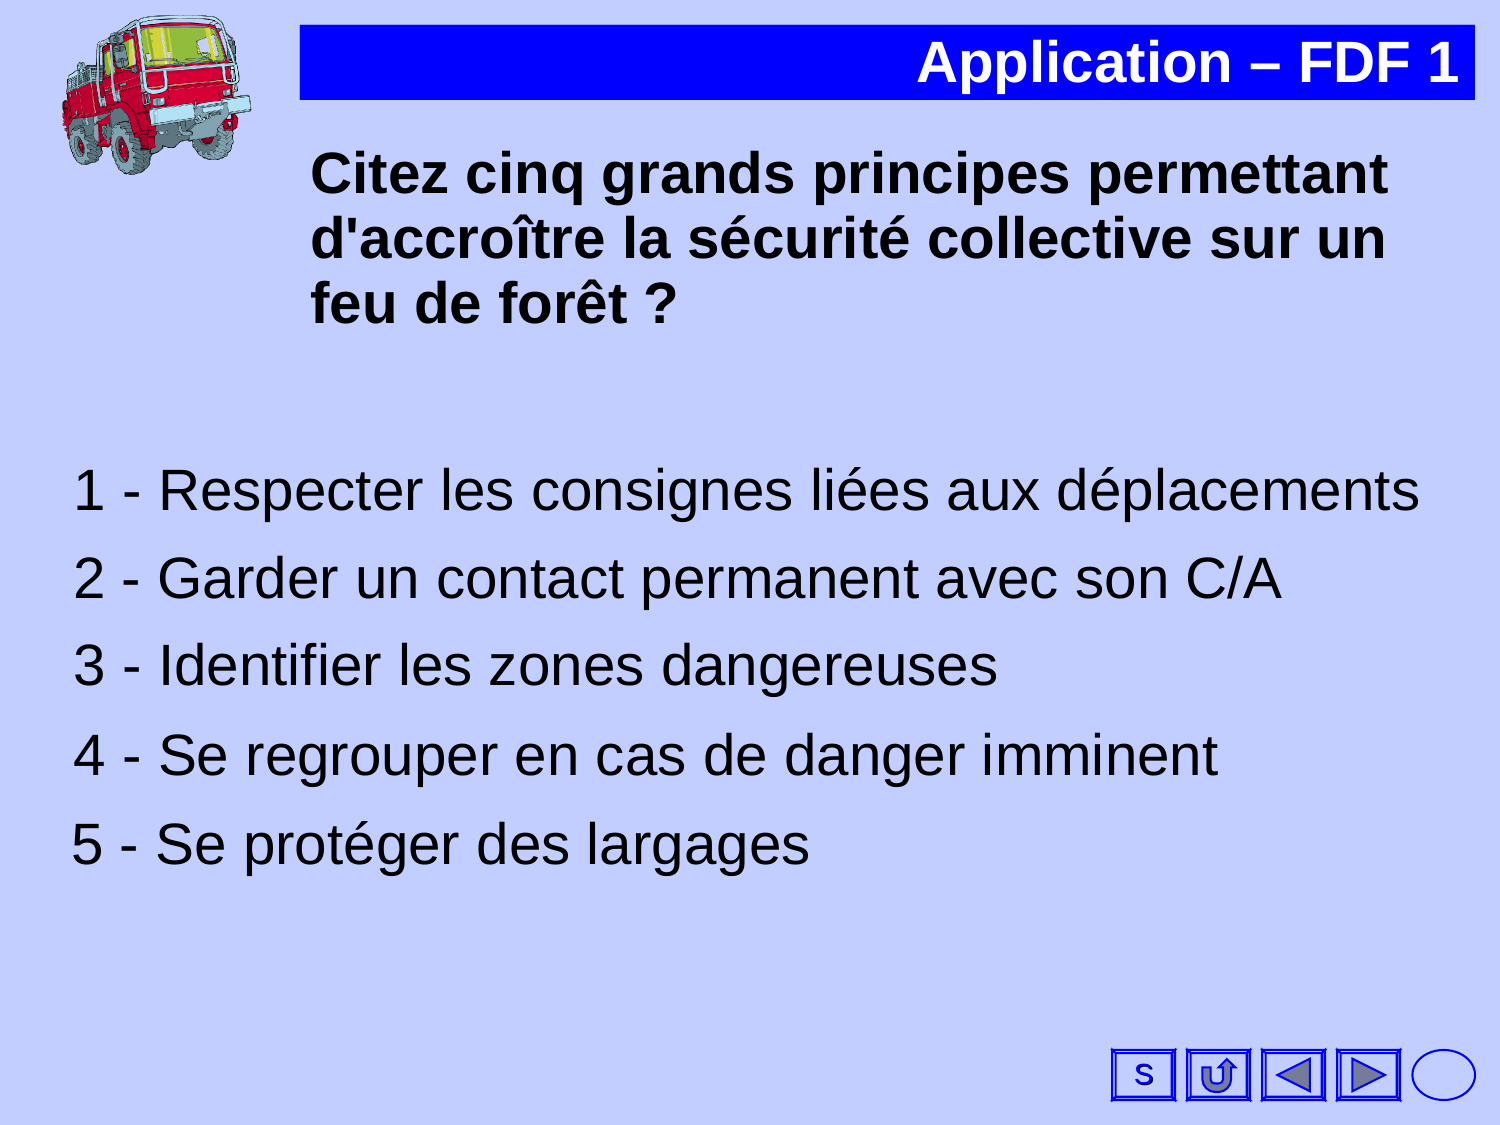

Application – FDF 1
Citez cinq grands principes permettant
d'accroître la sécurité collective sur un
feu de forêt ?
1 - Respecter les consignes liées aux déplacements
2 - Garder un contact permanent avec son C/A
3 - Identifier les zones dangereuses
4 - Se regrouper en cas de danger imminent
5 - Se protéger des largages